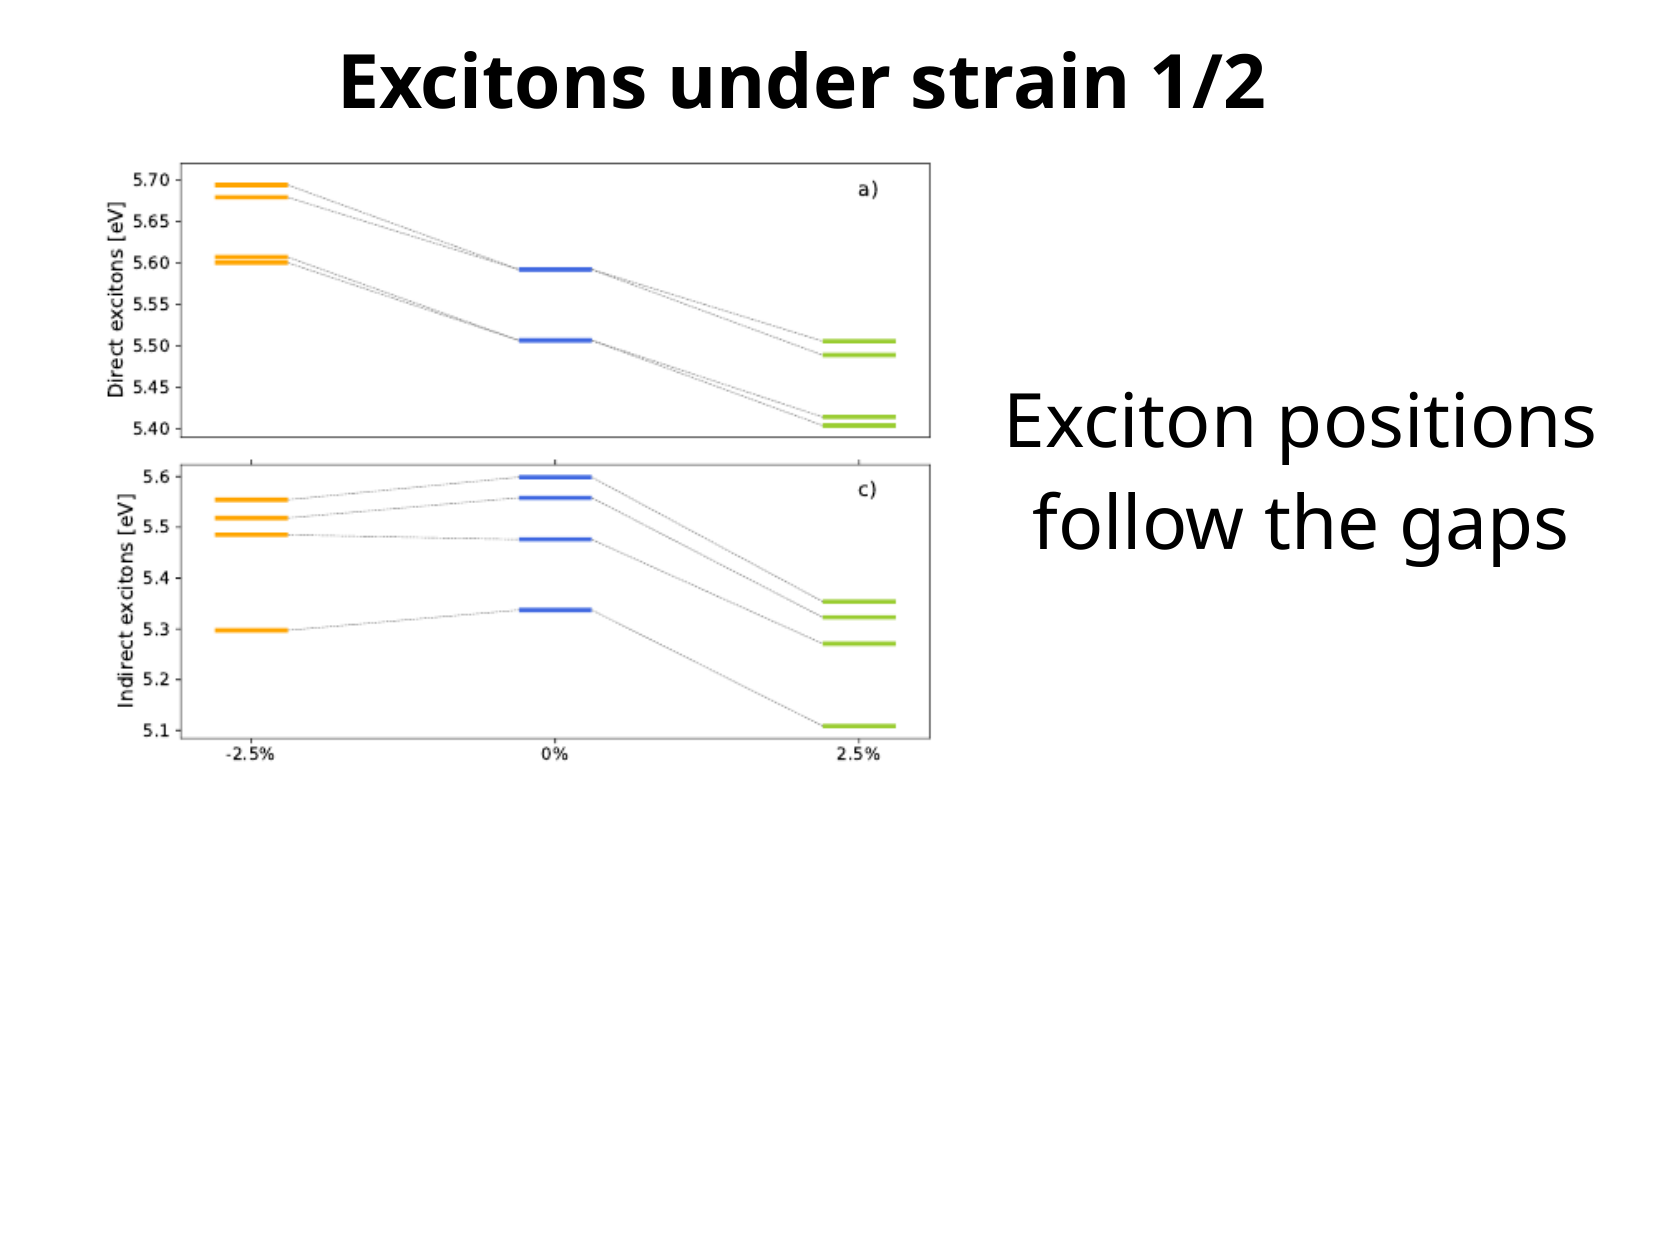

# Excitons under strain 1/2
Exciton positions follow the gaps